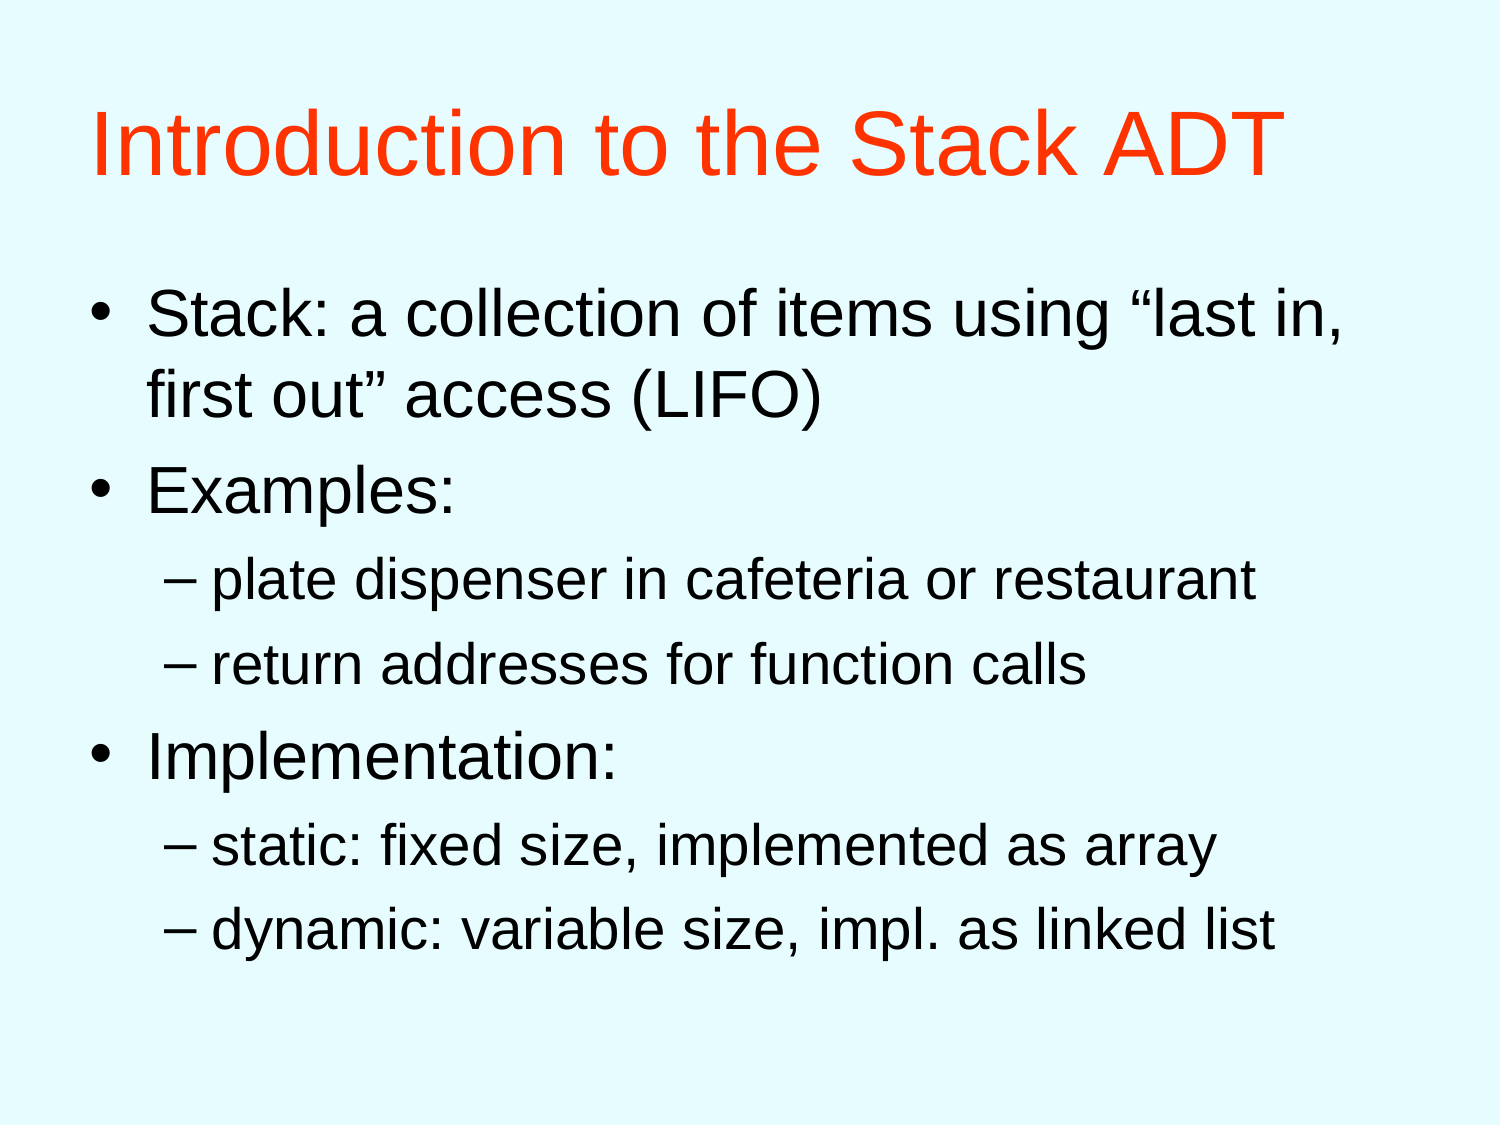

# Introduction to the Stack ADT
Stack: a collection of items using “last in, first out” access (LIFO)
Examples:
plate dispenser in cafeteria or restaurant
return addresses for function calls
Implementation:
static: fixed size, implemented as array
dynamic: variable size, impl. as linked list